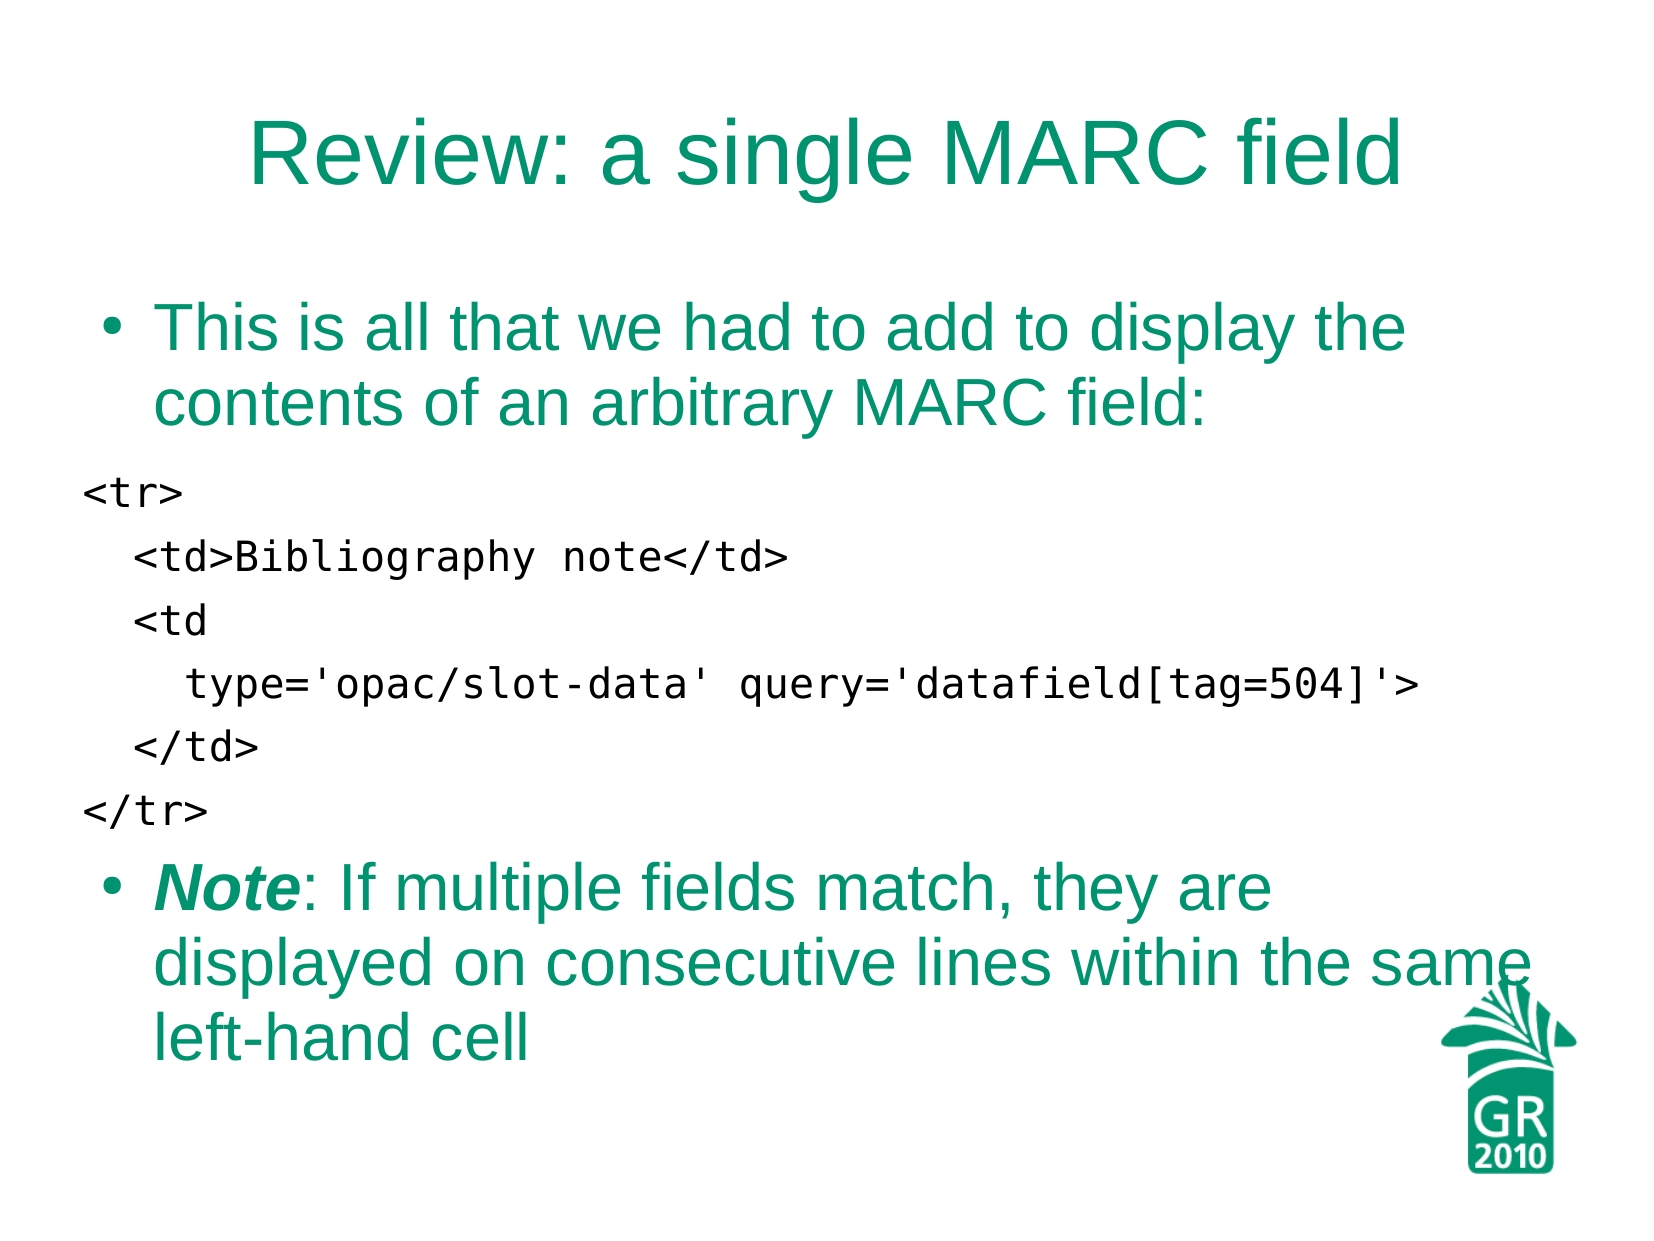

# Review: a single MARC field
This is all that we had to add to display the contents of an arbitrary MARC field:
<tr>
 <td>Bibliography note</td>
 <td
 type='opac/slot-data' query='datafield[tag=504]'>
 </td>
</tr>
Note: If multiple fields match, they are displayed on consecutive lines within the same left-hand cell